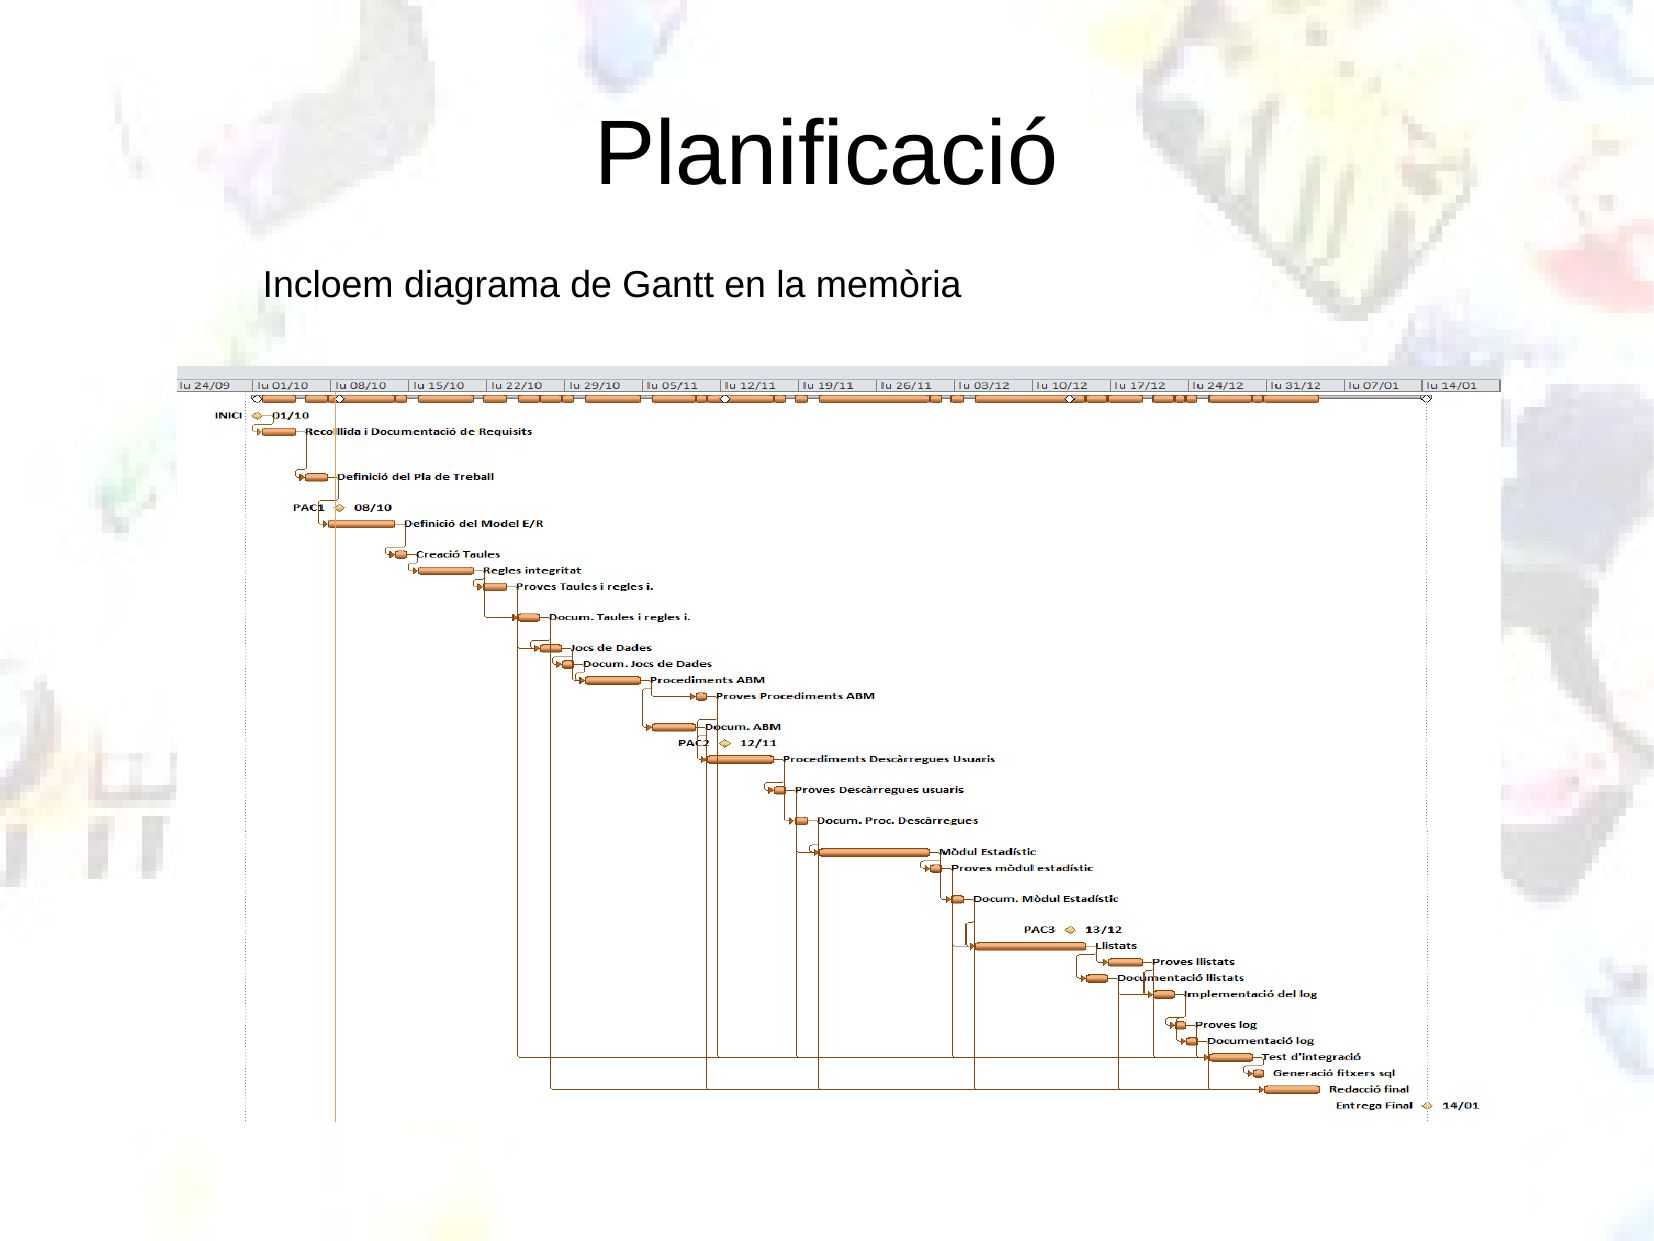

# Planificació
Incloem diagrama de Gantt en la memòria